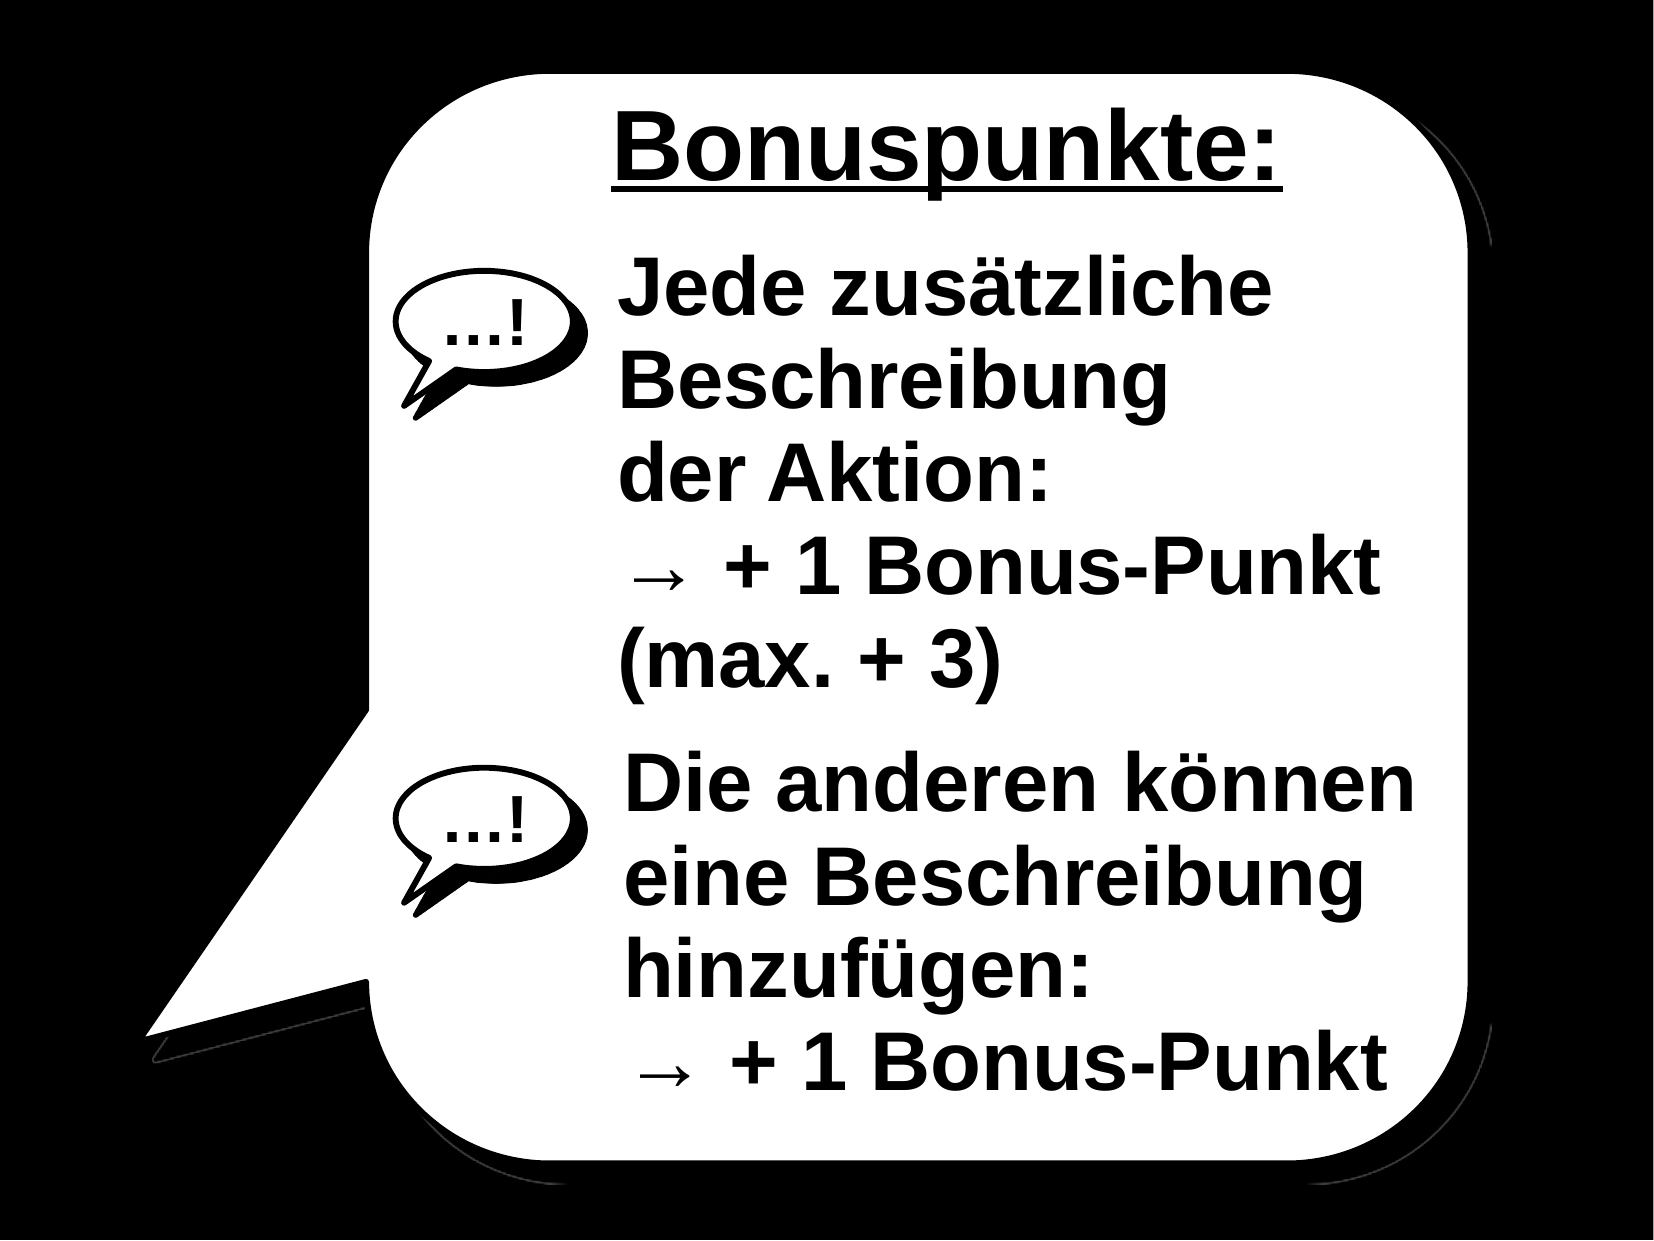

Bonuspunkte:
Jede zusätzliche
Beschreibung
der Aktion:
→ + 1 Bonus-Punkt
(max. + 3)
…!
Die anderen können
eine Beschreibung
hinzufügen:
→ + 1 Bonus-Punkt
…!